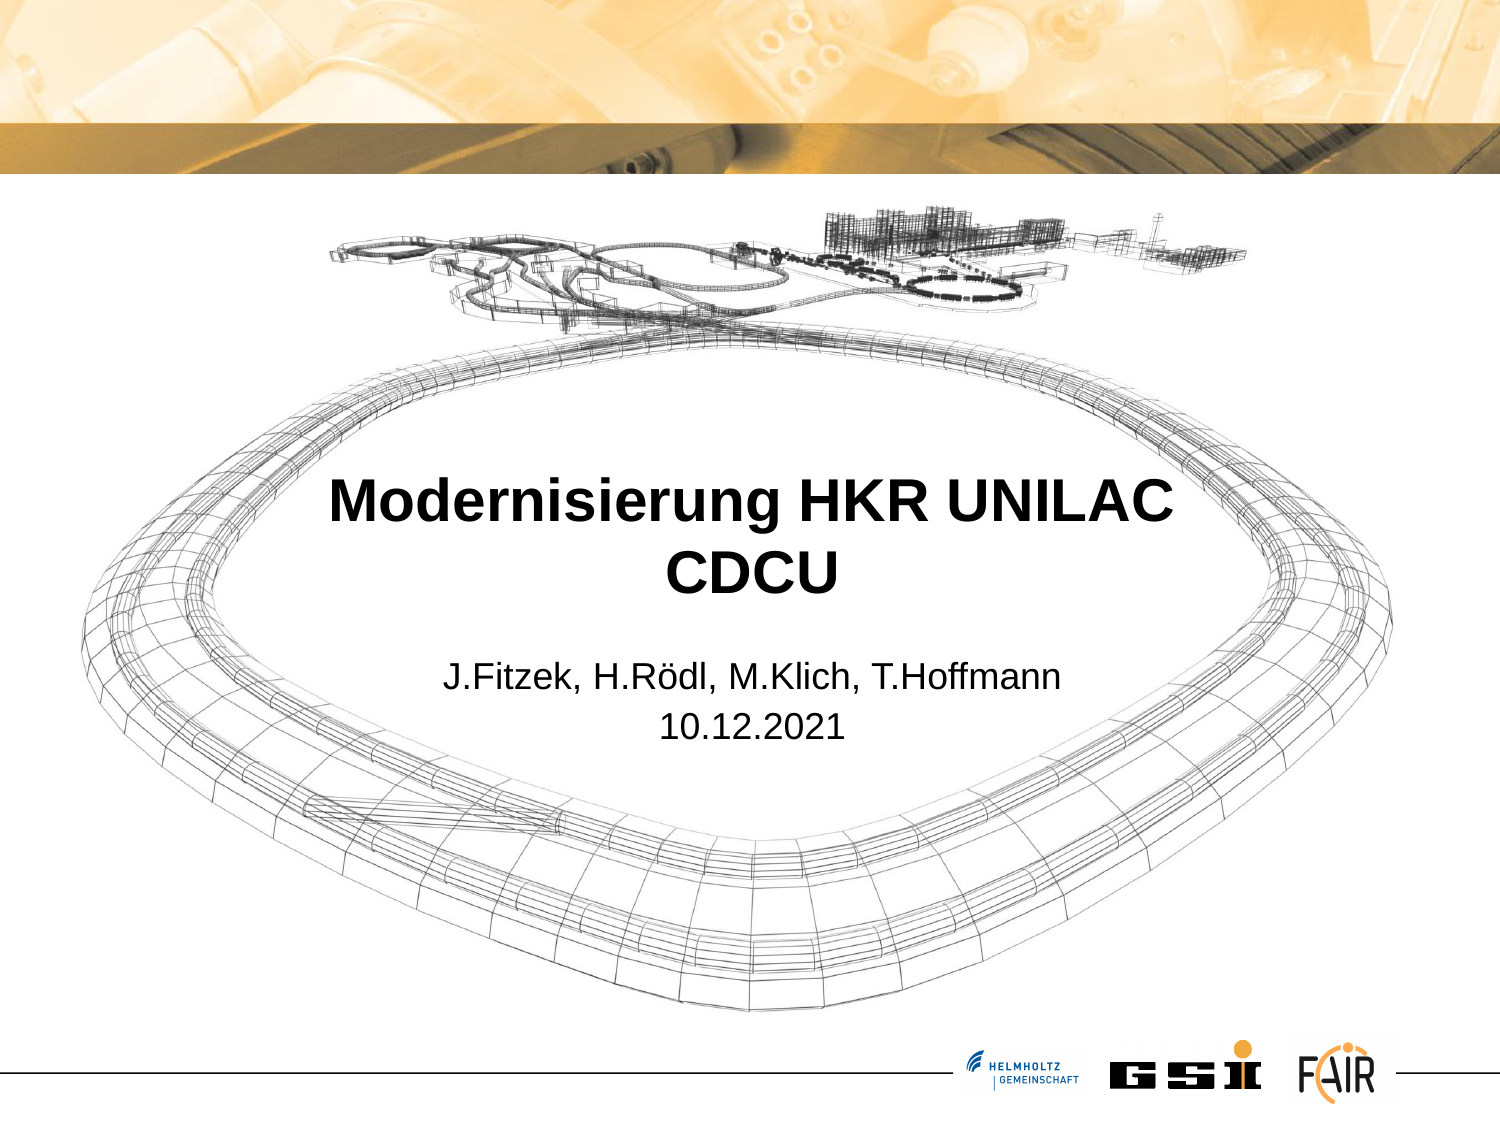

# Modernisierung HKR UNILAC CDCU
J.Fitzek, H.Rödl, M.Klich, T.Hoffmann
10.12.2021